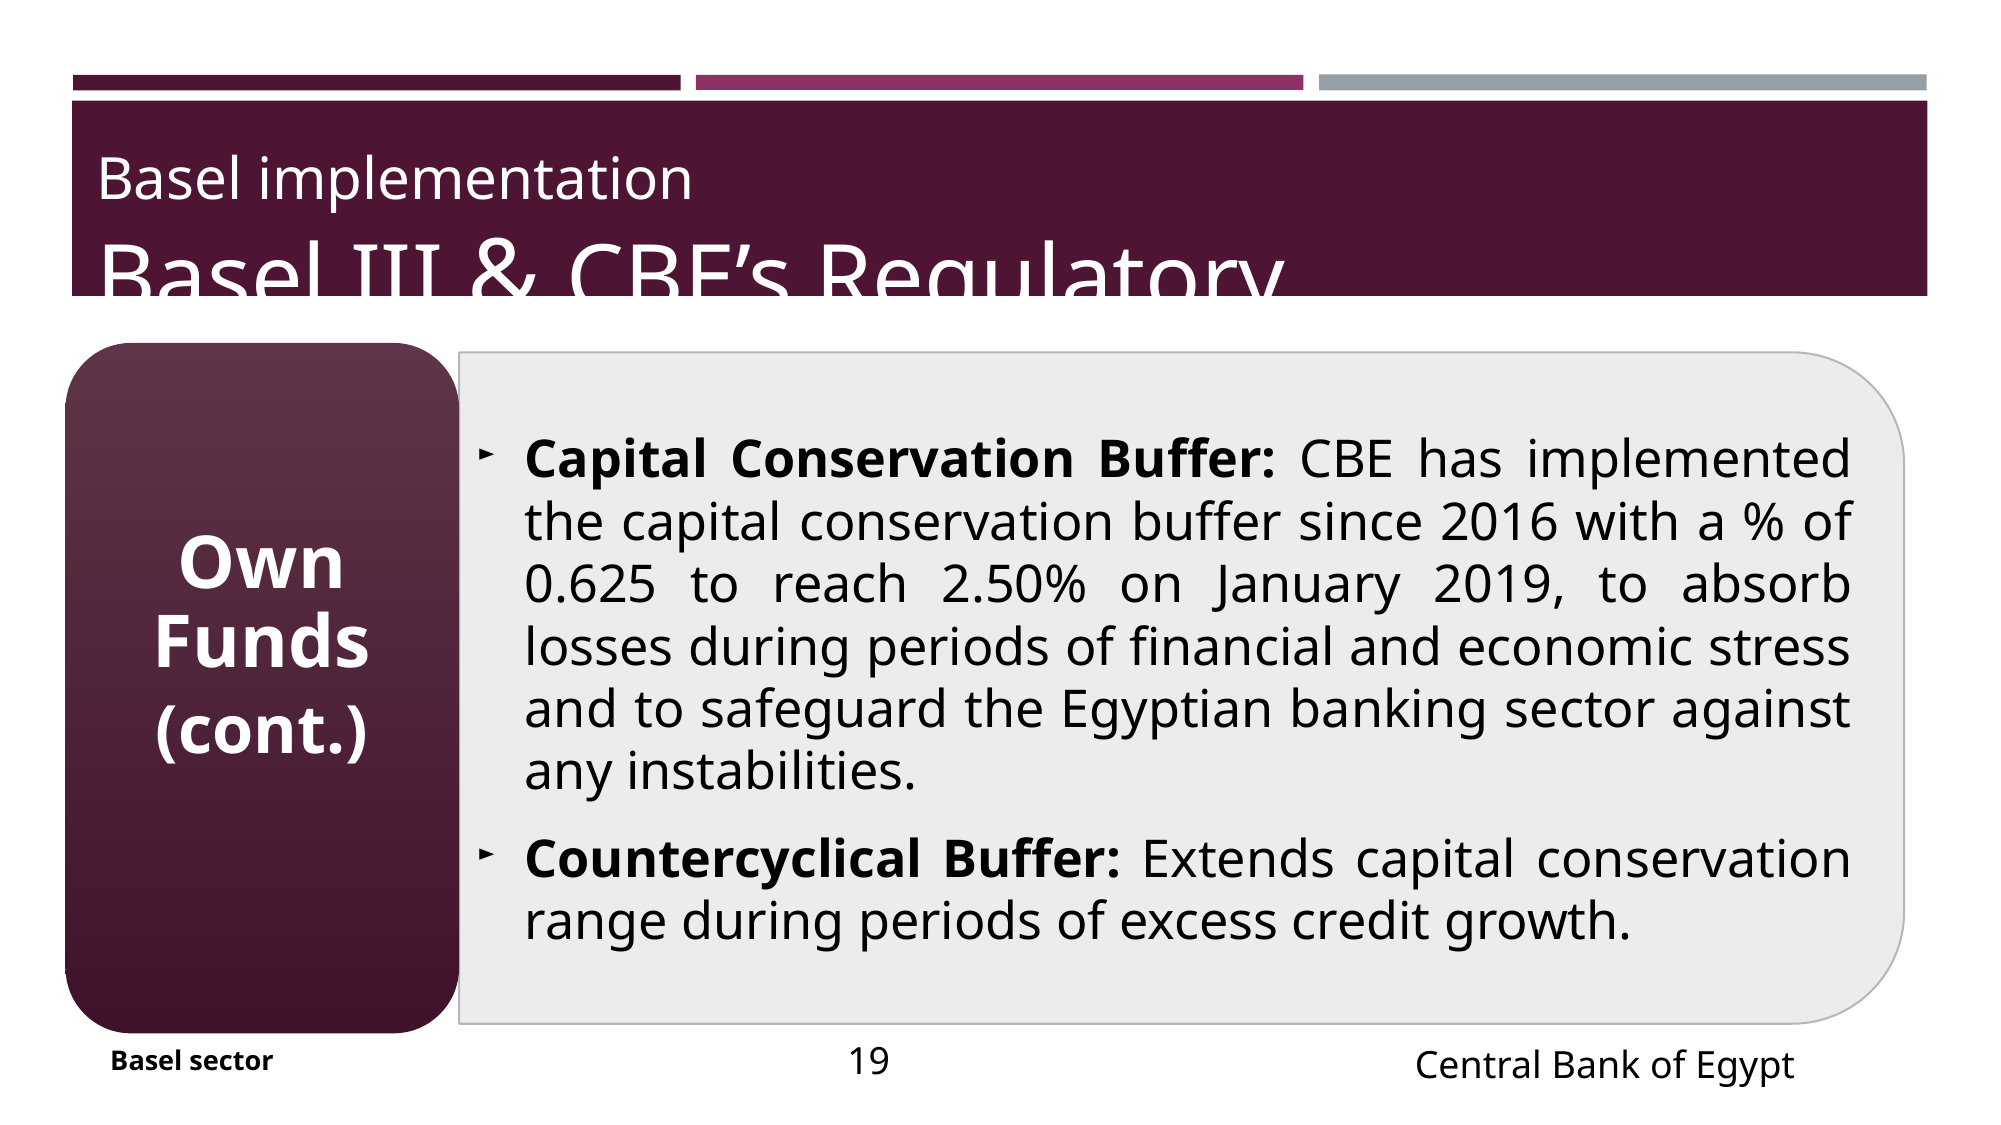

# Basel implementation Basel III & CBE’s Regulatory developments
Own Funds
(cont.)
Capital Conservation Buffer: CBE has implemented the capital conservation buffer since 2016 with a % of 0.625 to reach 2.50% on January 2019, to absorb losses during periods of financial and economic stress and to safeguard the Egyptian banking sector against any instabilities.
Countercyclical Buffer: Extends capital conservation range during periods of excess credit growth.
Central Bank of Egypt